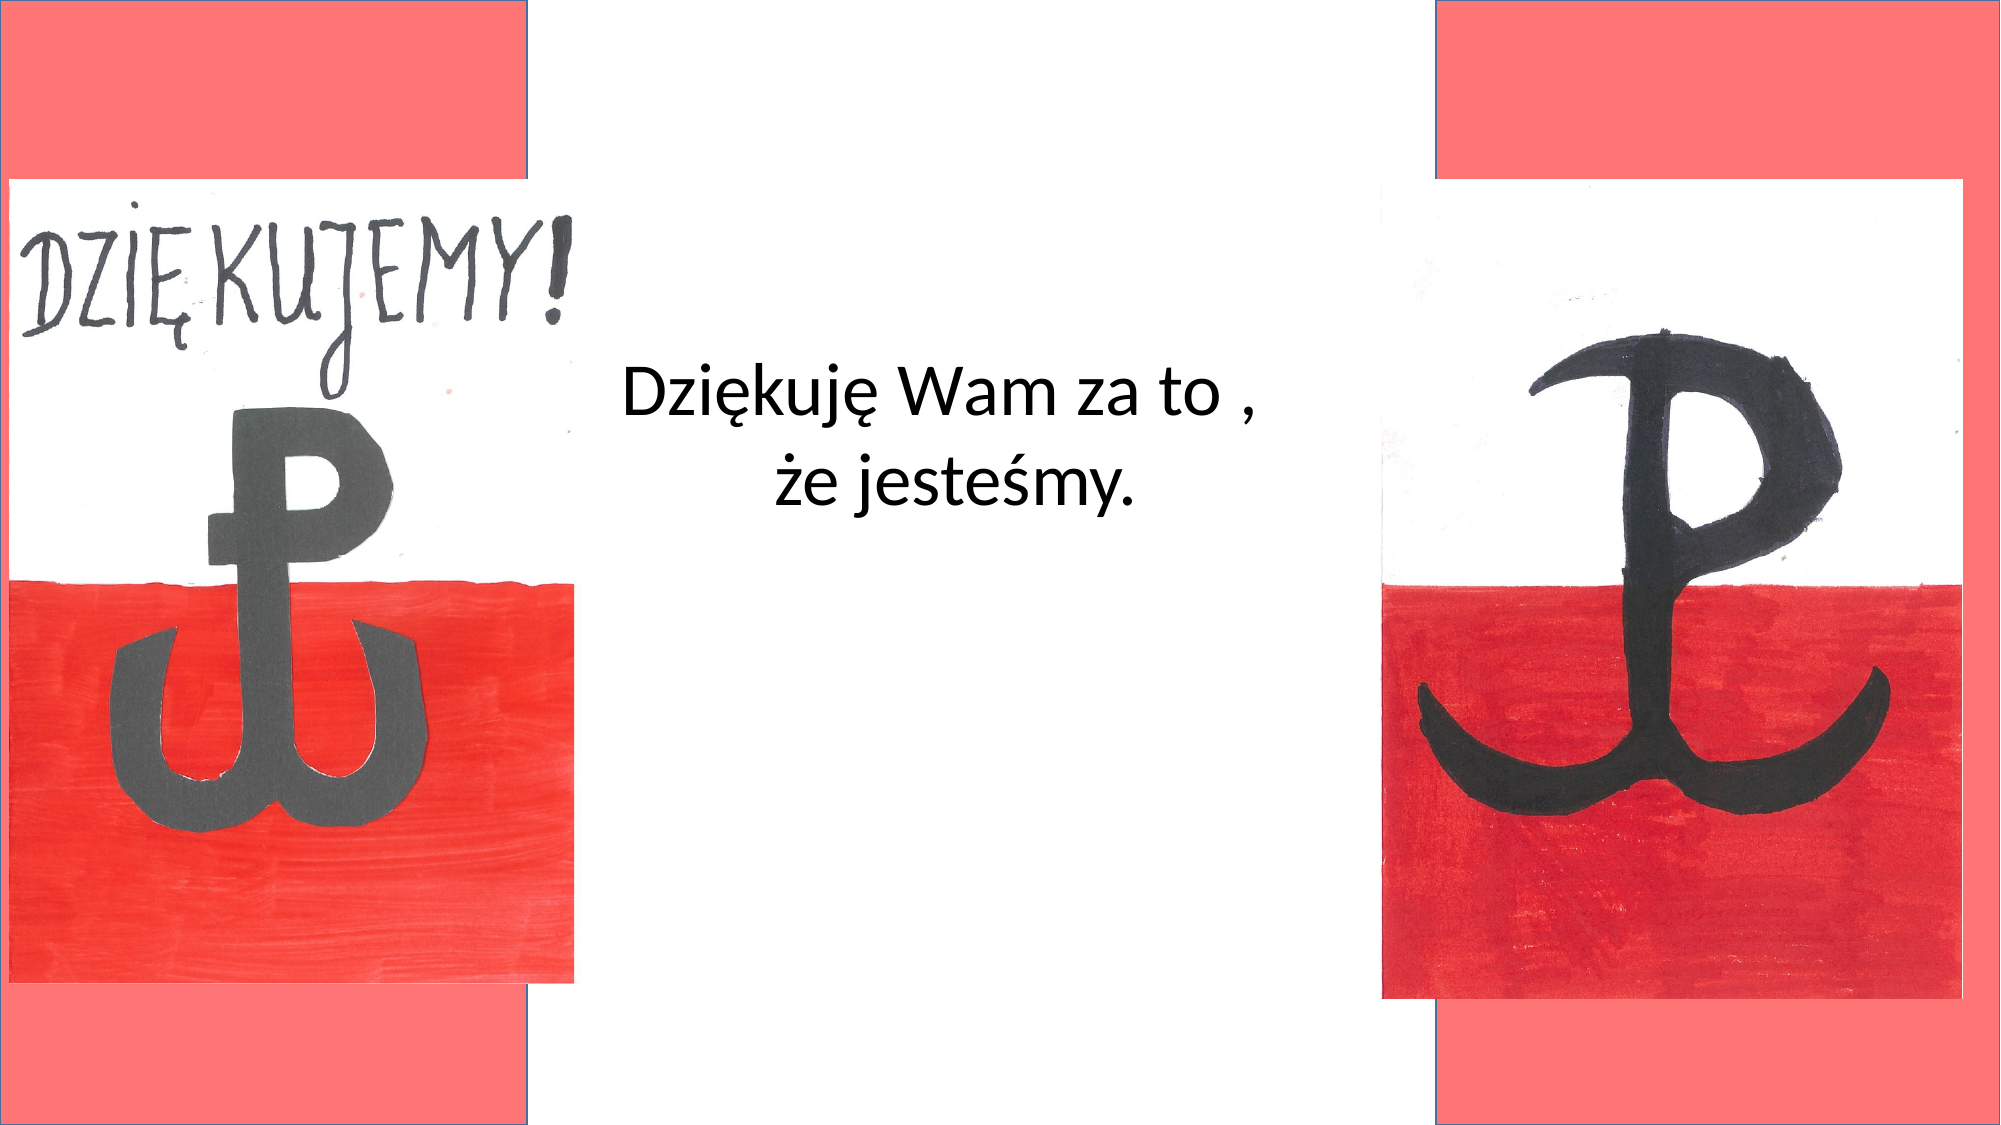

Drogi Powstańcu !
Dziękuje tobie za poświęcenie dla naszego narodu. Jesteś oraz zawsze będziesz wzorem do naśladowania. Dzięki twojej postawie, żyję w bezpiecznym i wolnym kraju.
 Pozdrawiam
 Filip Żurawlew 7b
Szkoła Podstawowa
im. Jana Pawła II w olecku
POCZTÓWKI DLA POWSTAŃCÓW
Dziękuje wam Ewelina,
Zofia Kulbacka
Dziękuję Wam za to ,
 że jesteśmy.
Jesteście najlepsi , Dominik
Nikodem z 3b
Drodzy Powstańcy!
 Dziękuje wam za to, że walczyliście za
 wolną Polskę, dzięki Wam mogę żyć w
 wolnym kraju, uczyć się i podróżować
po naszej pięknej ojczyźnie.
Życzę wam zdrowia , szczęścia
Uśmiechu na każdy dzień
 Maja
Kochani !
Dziękujemy za odwagę w walce i, że możemy żyć w wolnym kraju.
Szkoła Podstawowa nr3 im. Jana Pawła II w olecku